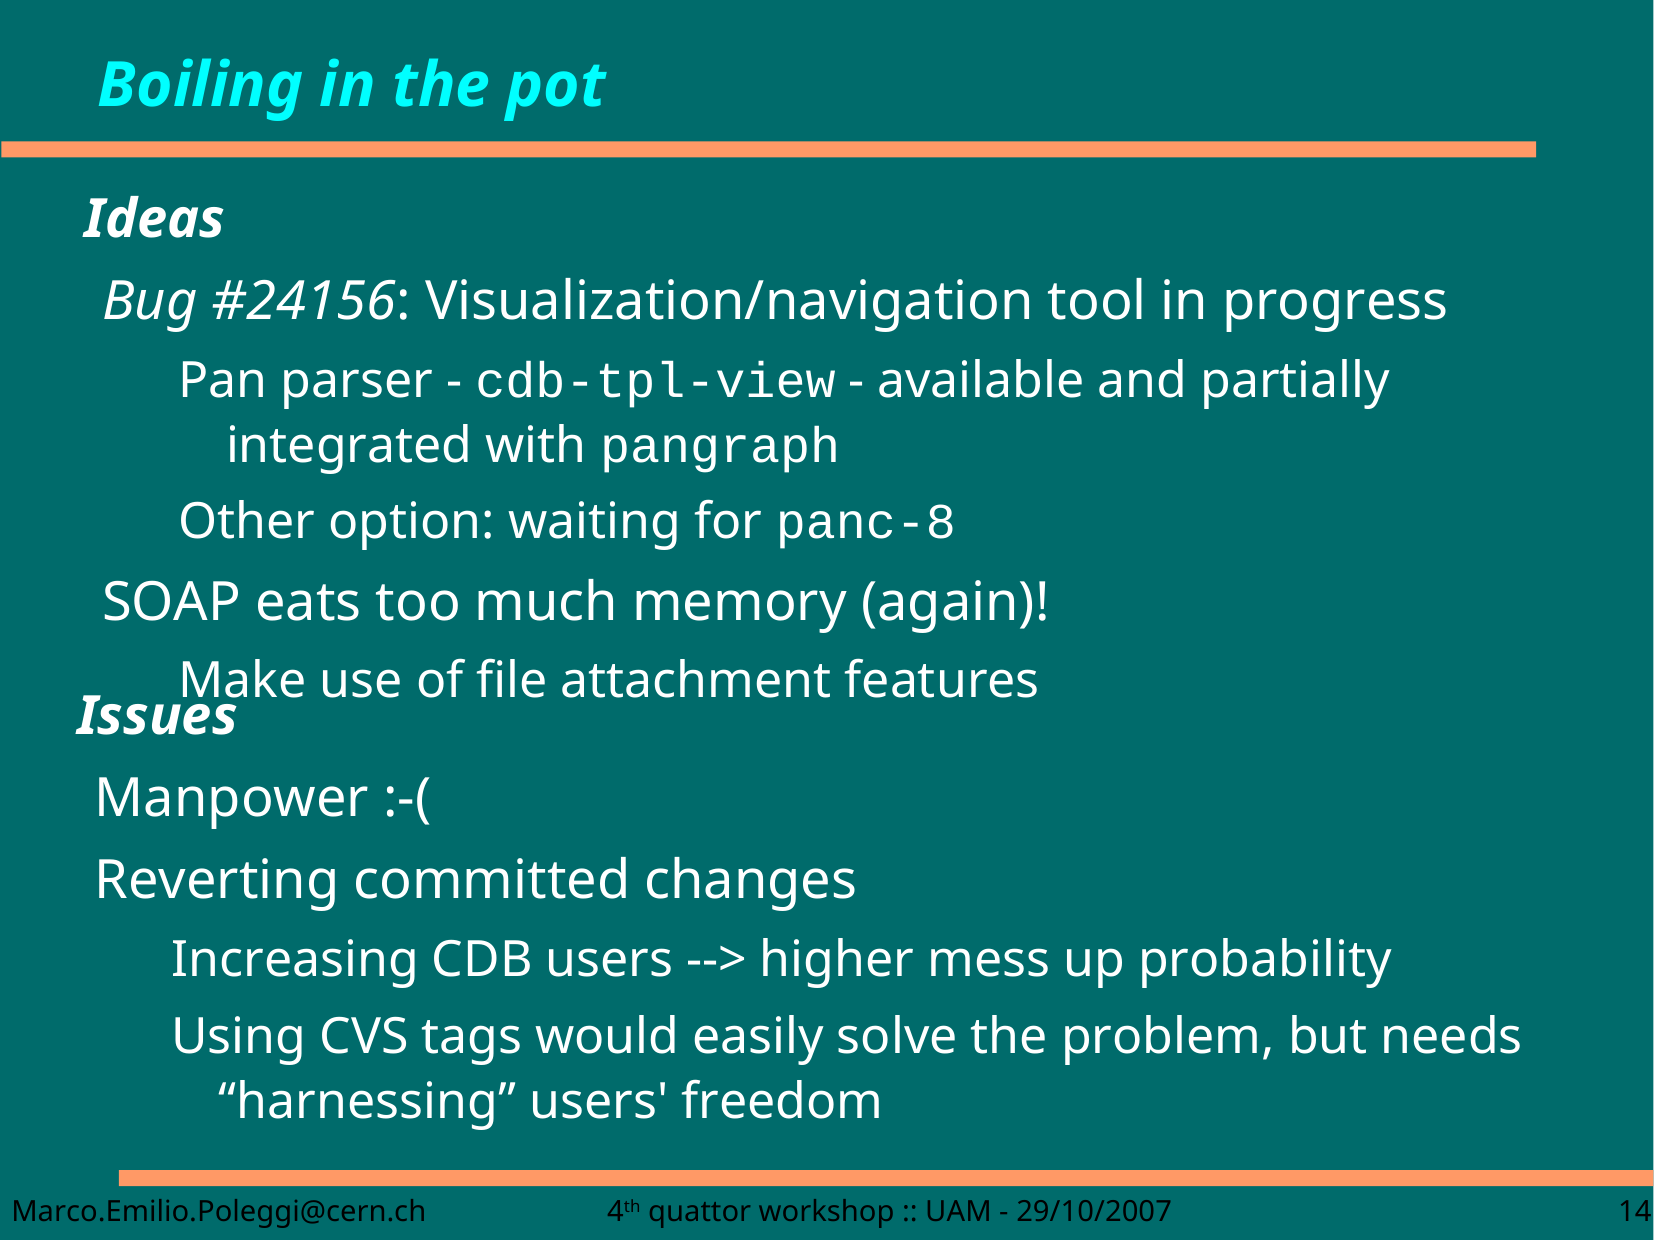

# Boiling in the pot
Ideas
Bug #24156: Visualization/navigation tool in progress
Pan parser - cdb-tpl-view - available and partially integrated with pangraph
Other option: waiting for panc-8
SOAP eats too much memory (again)!
Make use of file attachment features
Issues
Manpower :-(
Reverting committed changes
Increasing CDB users --> higher mess up probability
Using CVS tags would easily solve the problem, but needs “harnessing” users' freedom